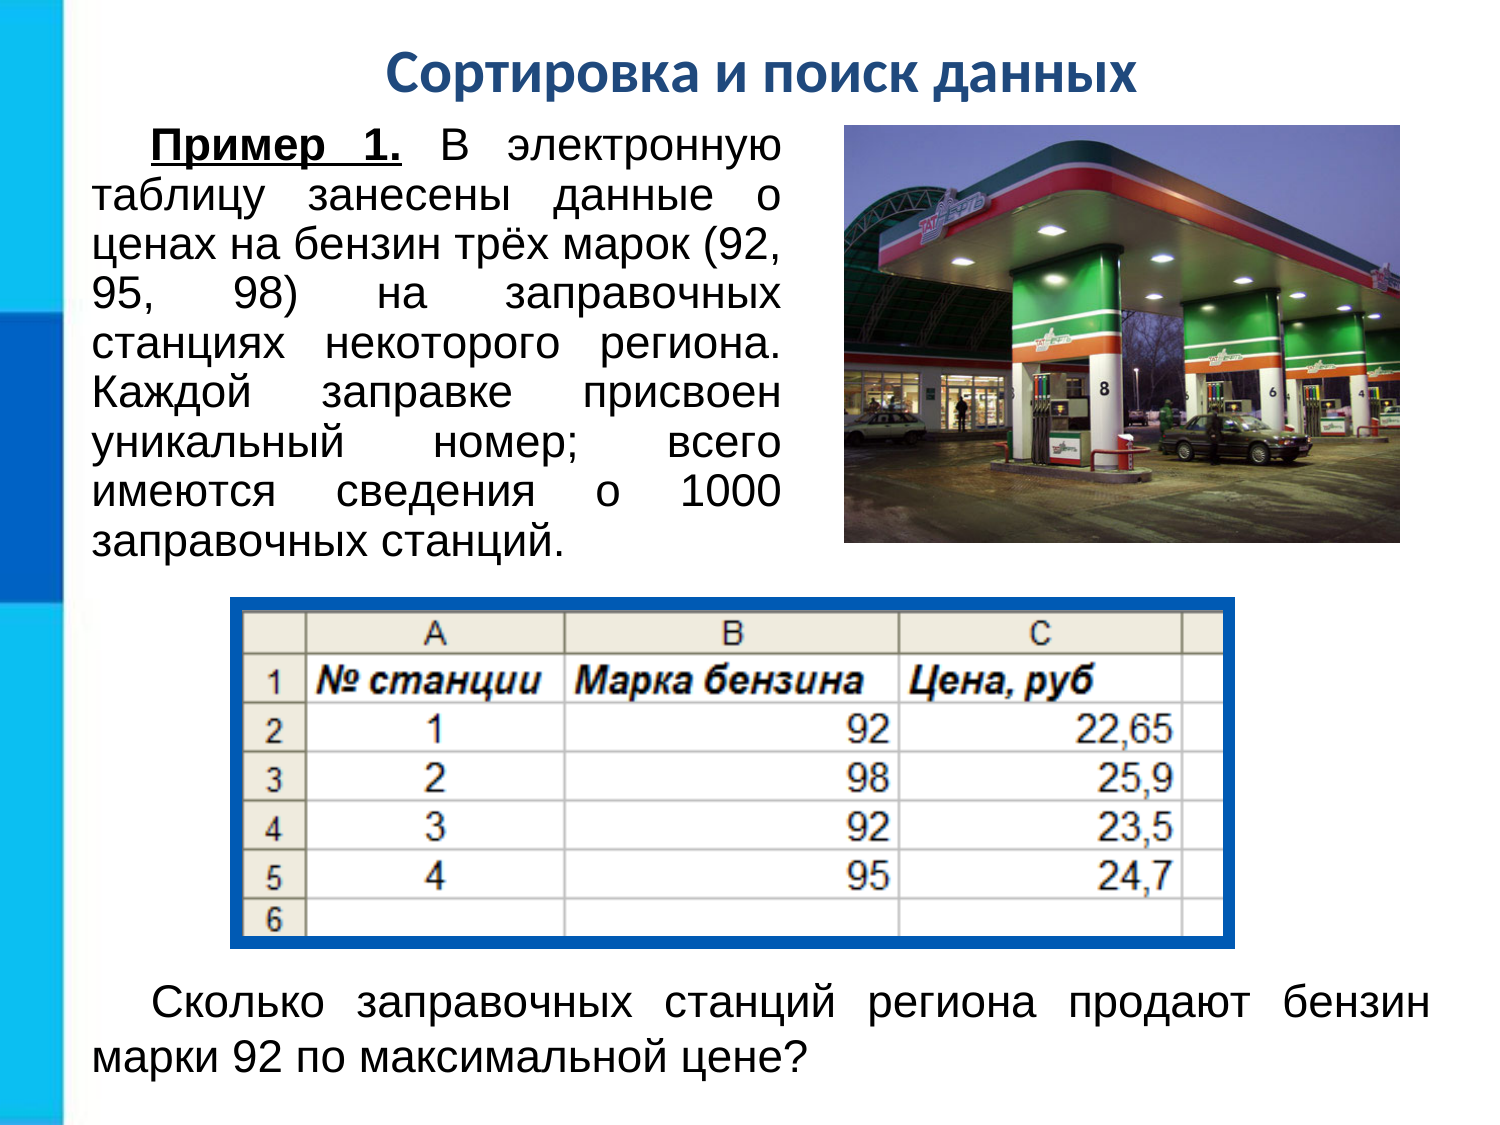

Сортировка и поиск данных
Пример 1. В электронную таблицу занесены данные о ценах на бензин трёх марок (92, 95, 98) на заправочных станциях некоторого региона. Каждой заправке присвоен уникальный номер; всего имеются сведения о 1000 заправочных станций.
Сколько заправочных станций региона продают бензин марки 92 по максимальной цене?